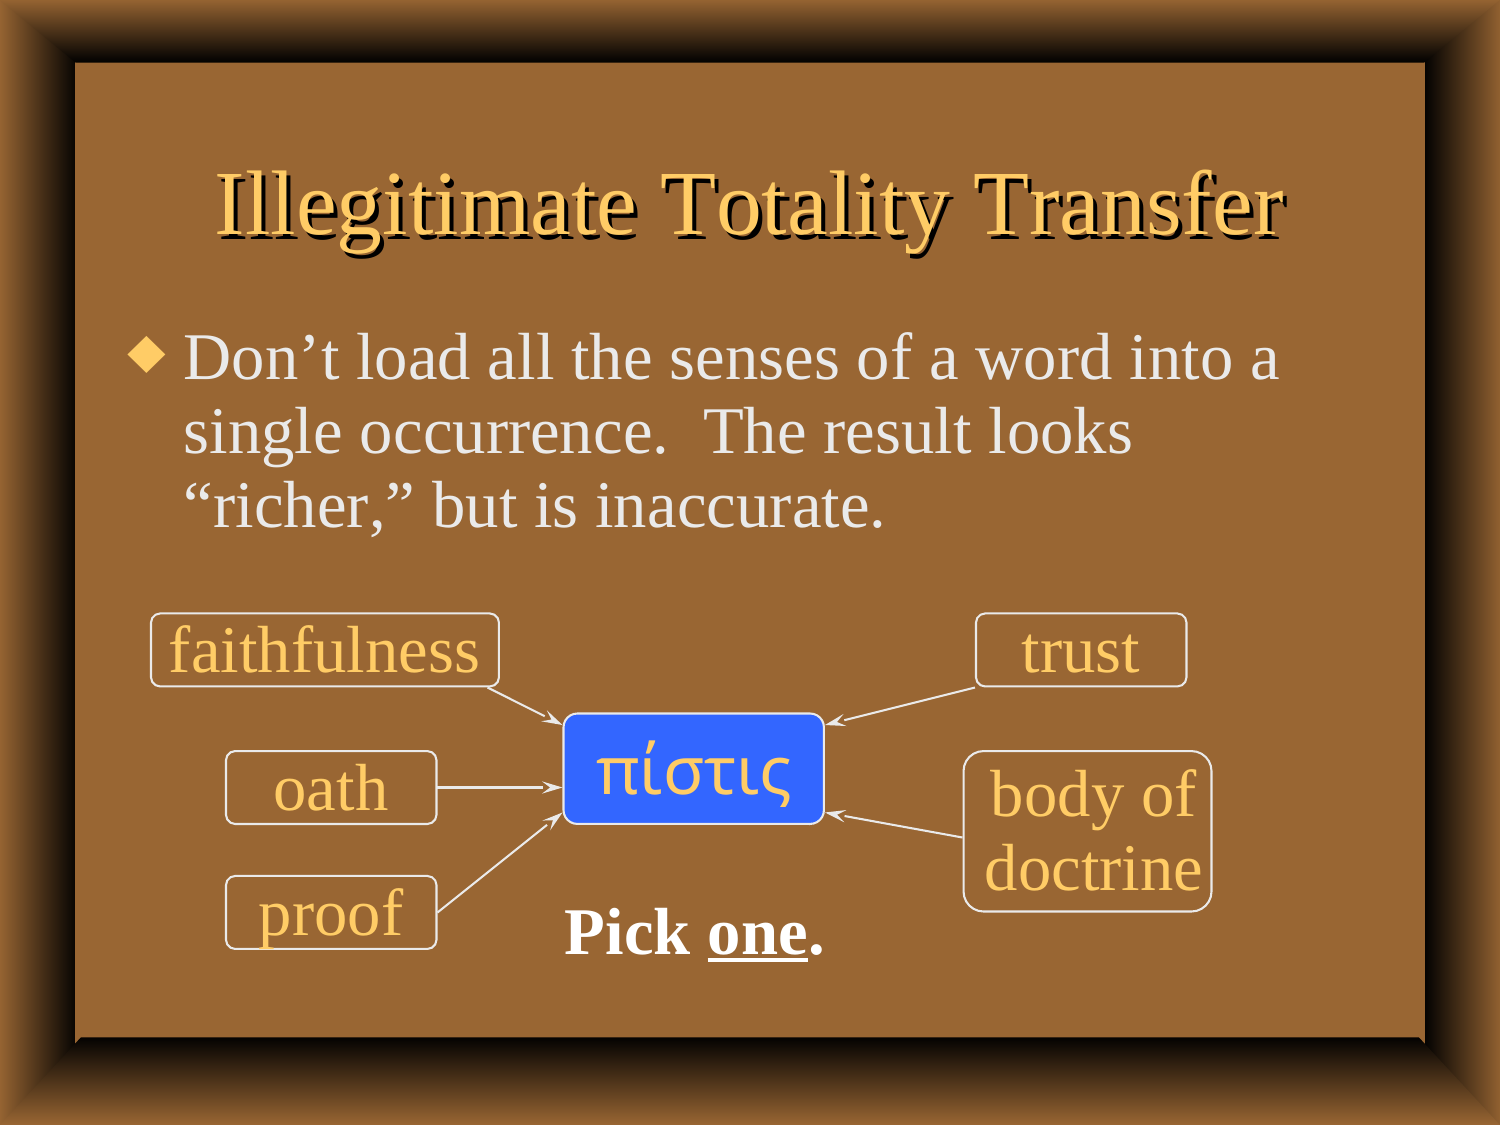

# Illegitimate Totality Transfer
Don’t load all the senses of a word into a single occurrence. The result looks “richer,” but is inaccurate.
faithfulness
trust
πίστις
oath
body of
doctrine
proof
Pick one.